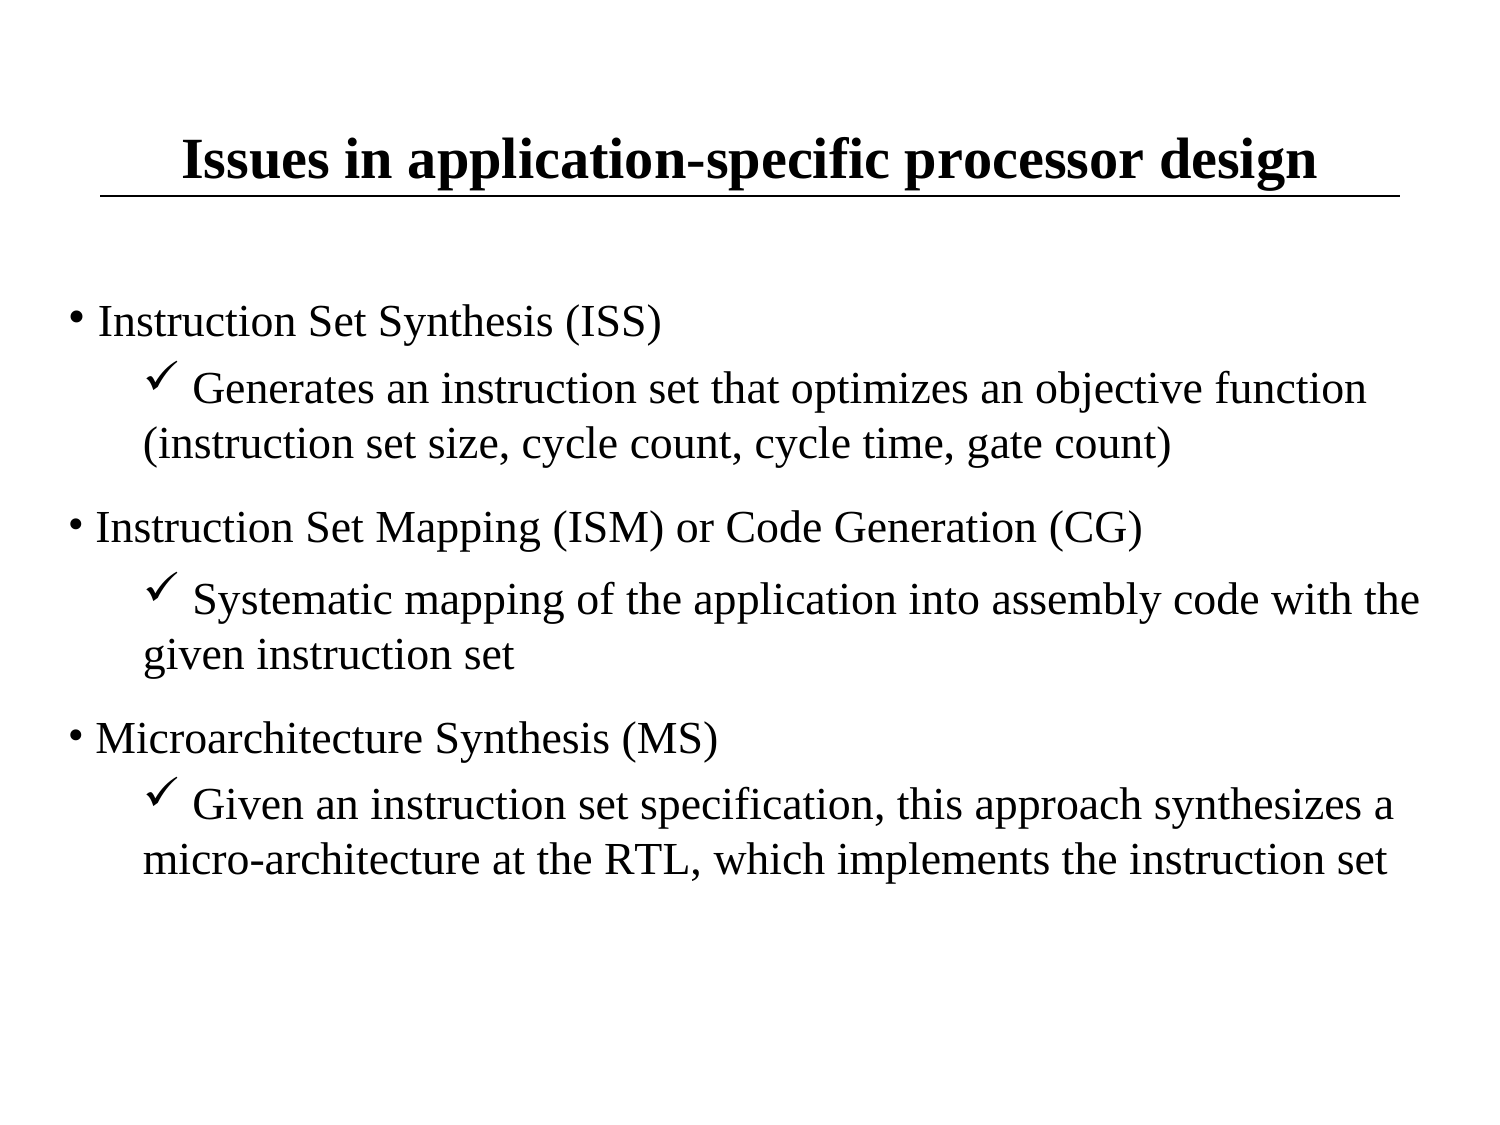

Issues in application-specific processor design
 Instruction Set Synthesis (ISS)
 Generates an instruction set that optimizes an objective function (instruction set size, cycle count, cycle time, gate count)
 Instruction Set Mapping (ISM) or Code Generation (CG)
 Systematic mapping of the application into assembly code with the given instruction set
 Microarchitecture Synthesis (MS)
 Given an instruction set specification, this approach synthesizes a micro-architecture at the RTL, which implements the instruction set